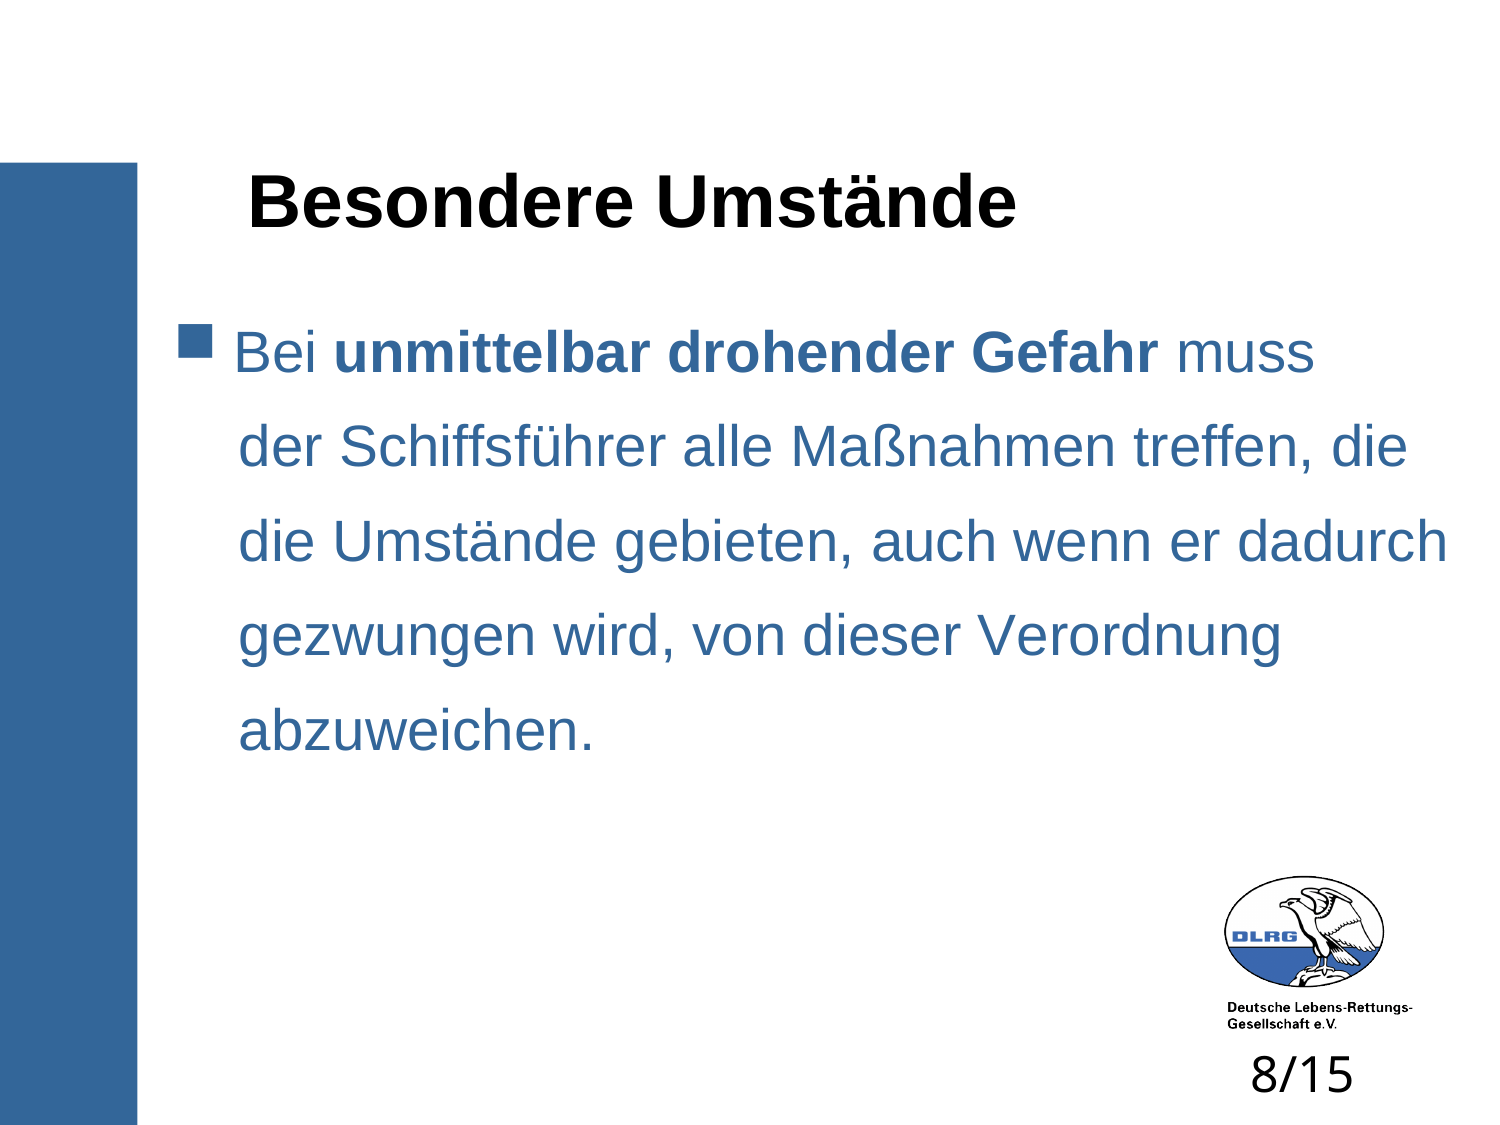

Besondere Umstände
 Bei unmittelbar drohender Gefahr muss der Schiffsführer alle Maßnahmen treffen, die die Umstände gebieten, auch wenn er dadurch gezwungen wird, von dieser Verordnung abzuweichen.‏